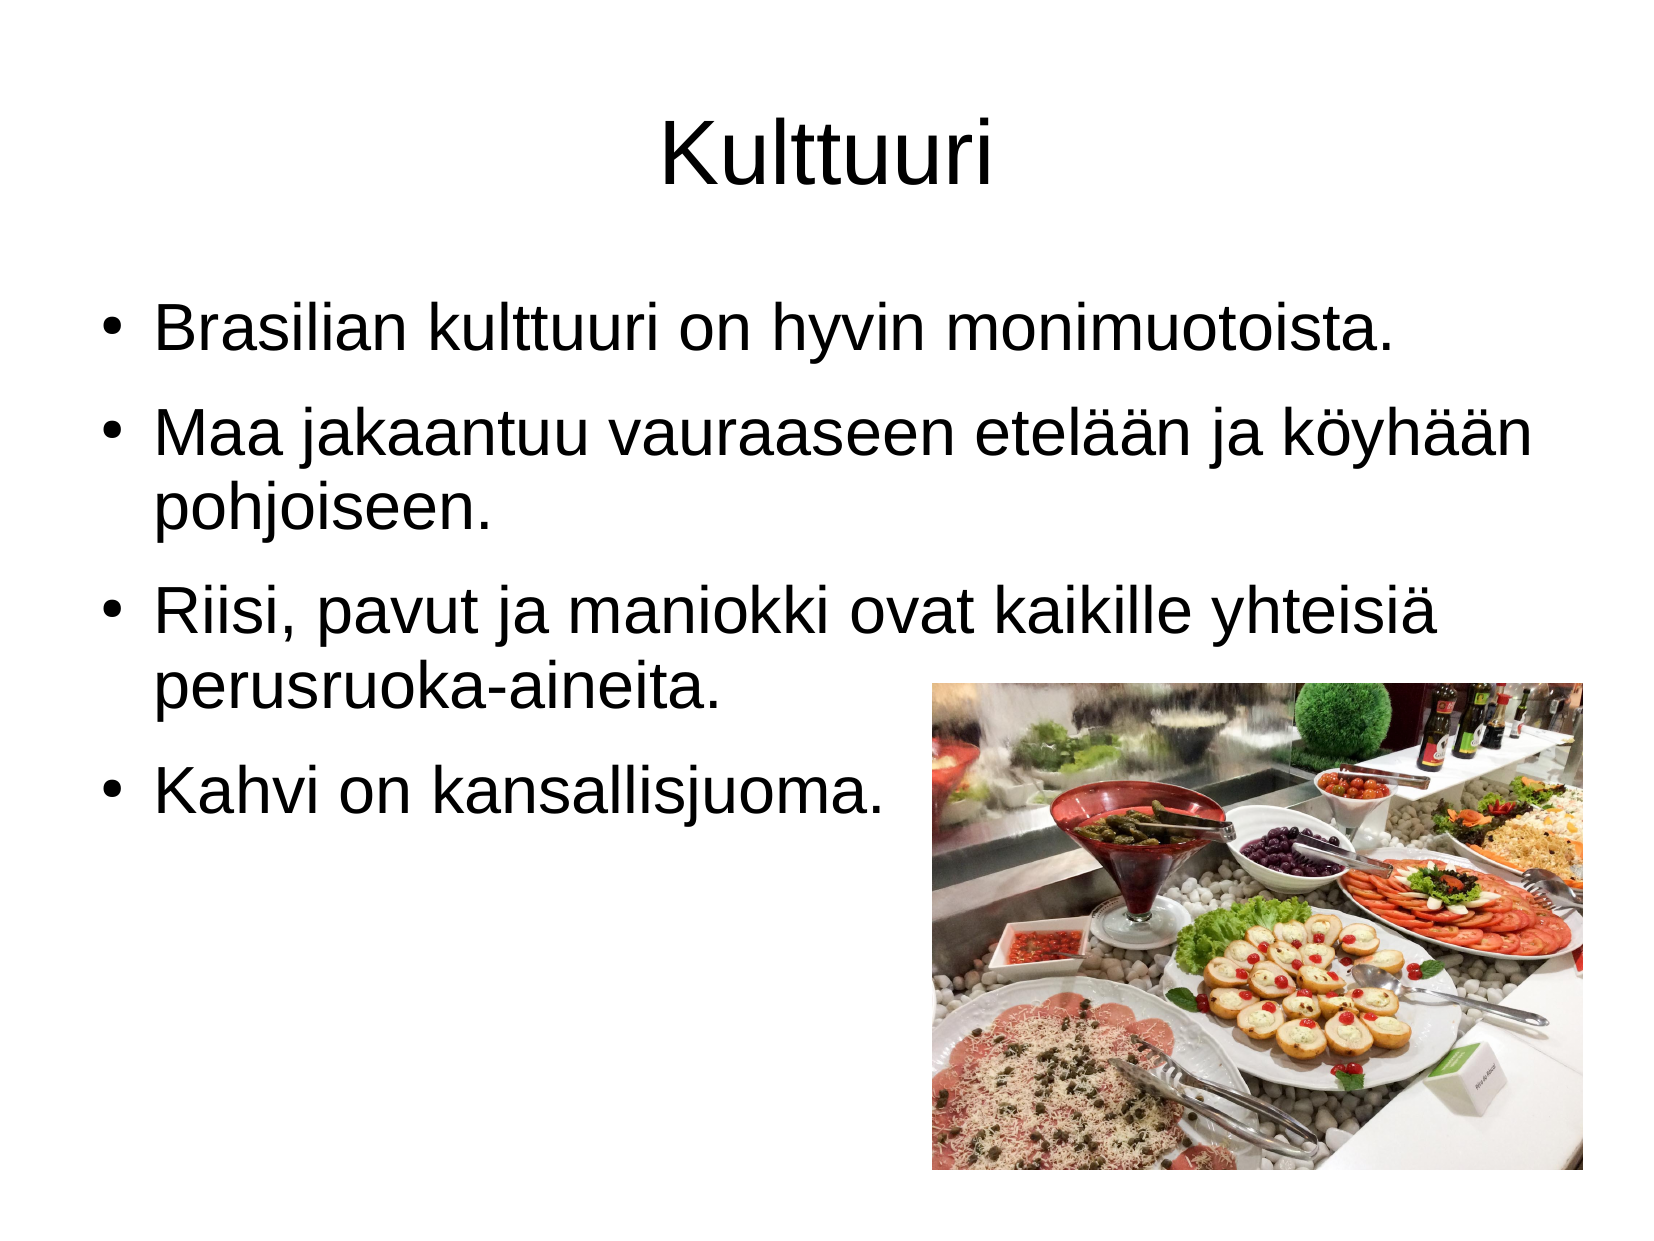

# Kulttuuri
Brasilian kulttuuri on hyvin monimuotoista.
Maa jakaantuu vauraaseen etelään ja köyhään pohjoiseen.
Riisi, pavut ja maniokki ovat kaikille yhteisiä perusruoka-aineita.
Kahvi on kansallisjuoma.